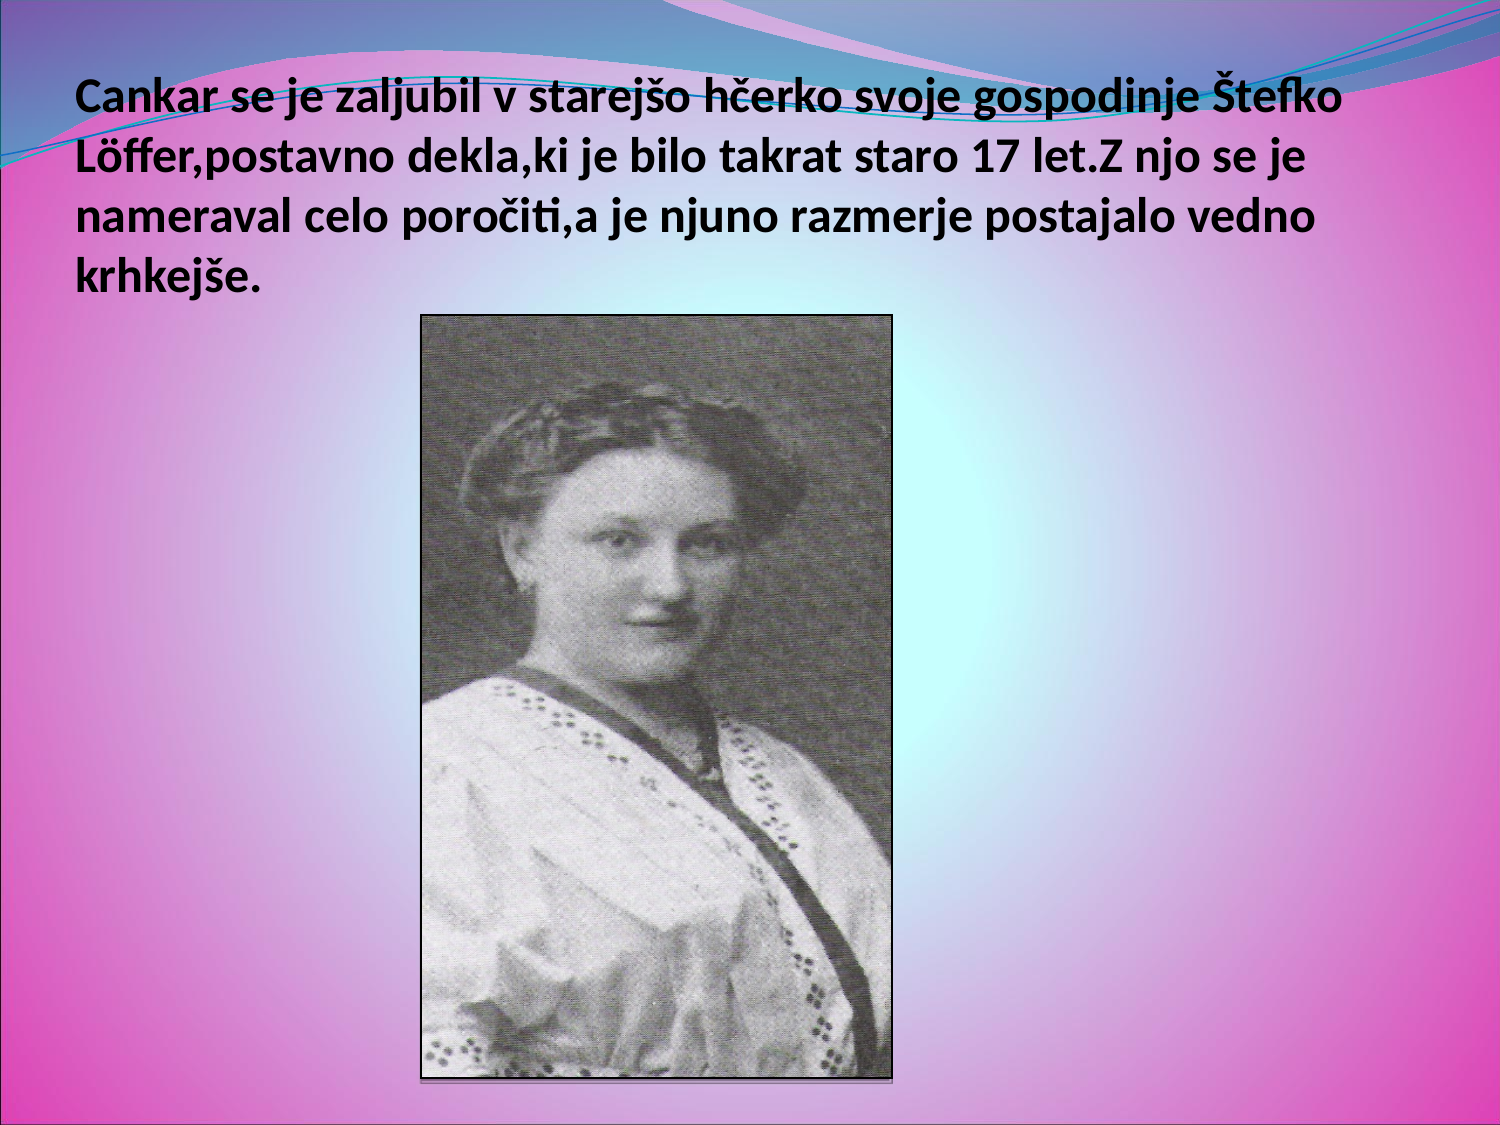

# Cankar se je zaljubil v starejšo hčerko svoje gospodinje Štefko Löffer,postavno dekla,ki je bilo takrat staro 17 let.Z njo se je nameraval celo poročiti,a je njuno razmerje postajalo vedno krhkejše.